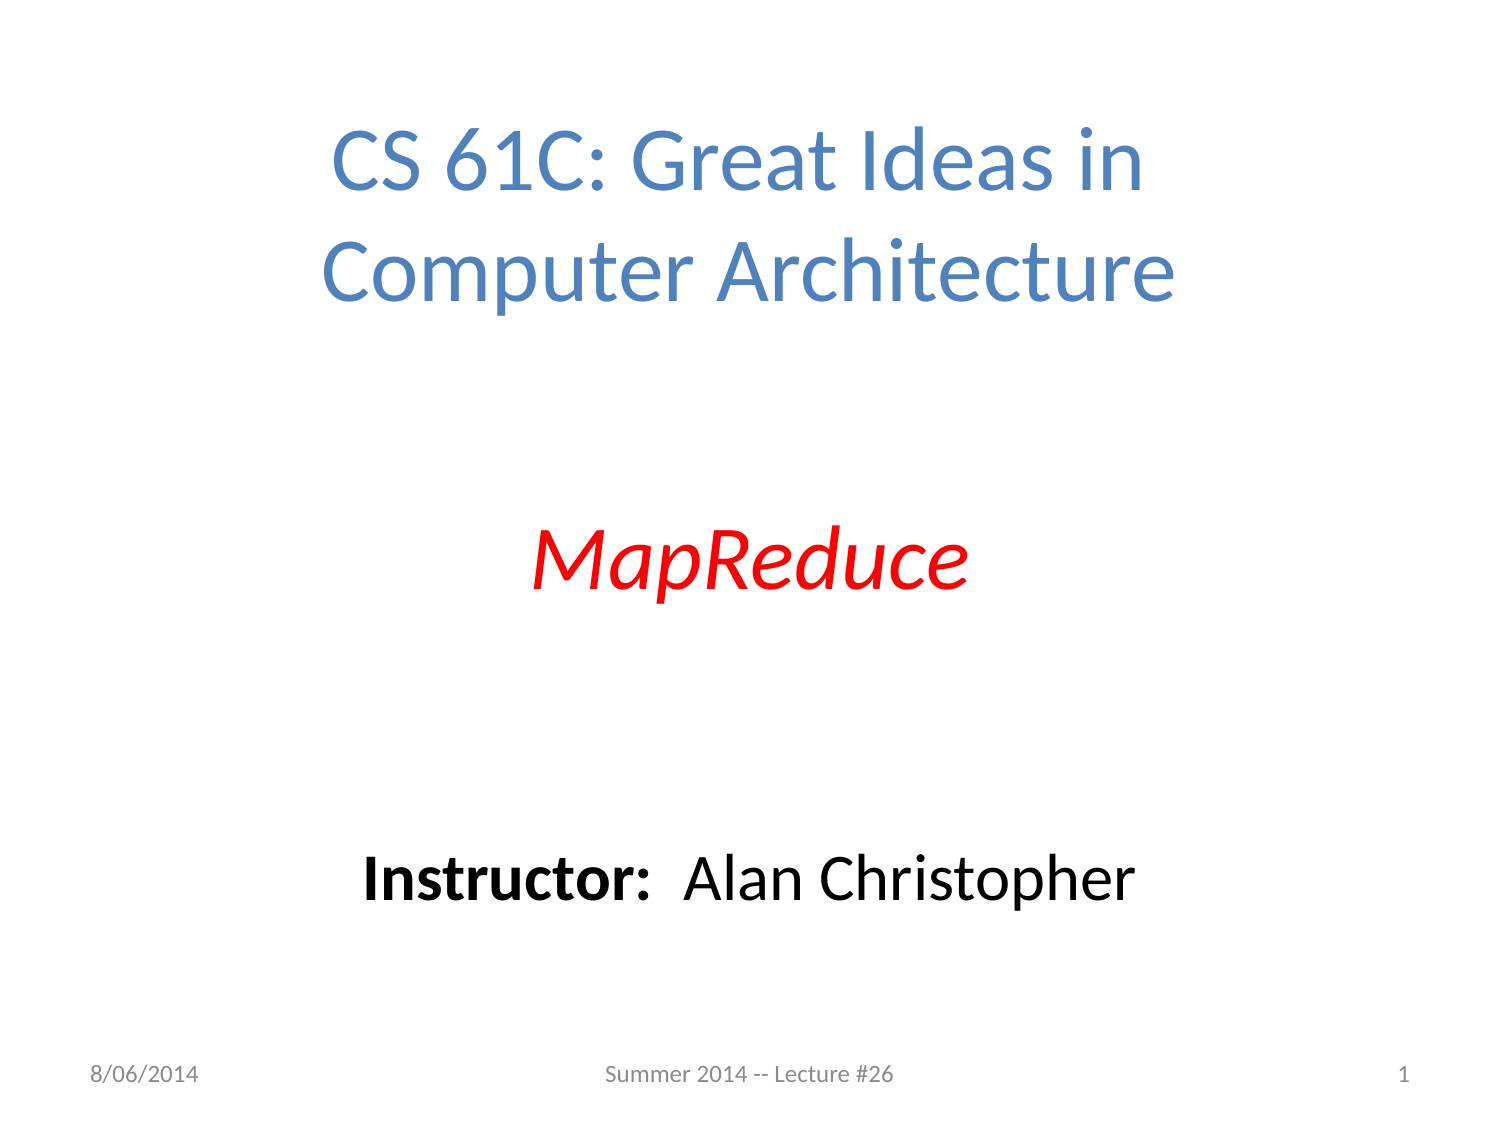

CS 61C: Great Ideas in
Computer Architecture
MapReduce
# Instructor: Alan Christopher
8/06/2014
Summer 2014 -- Lecture #26